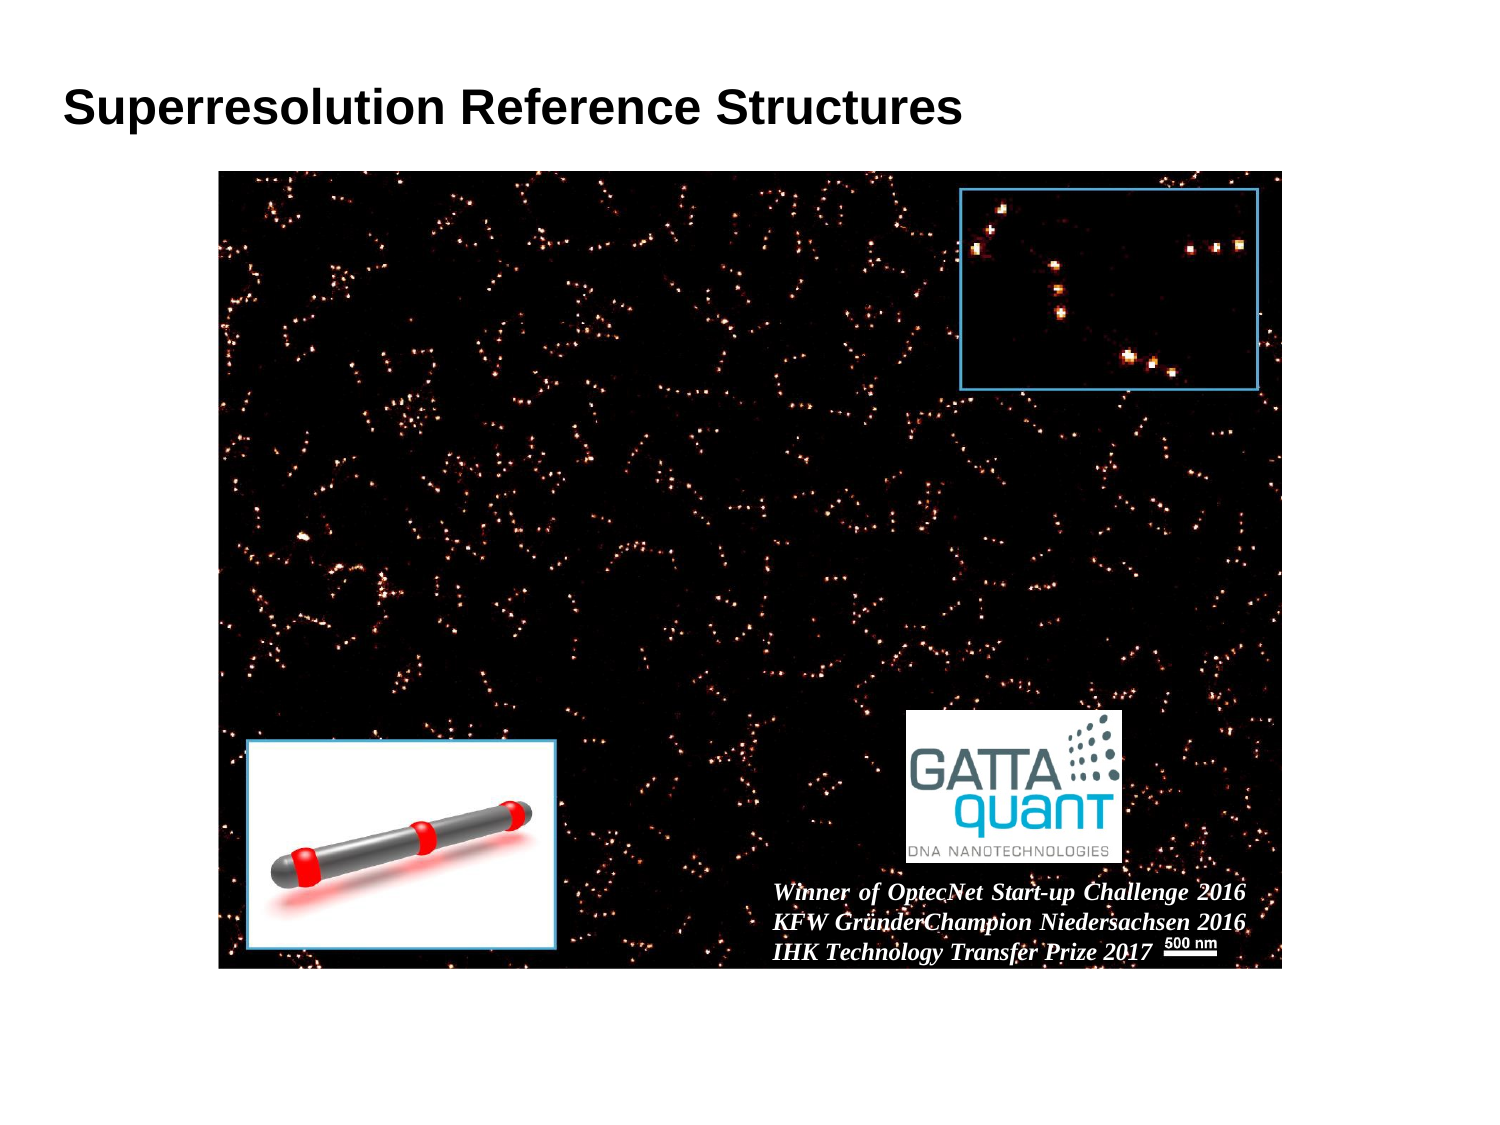

# Superresolution Reference Structures
Winner of OptecNet Start-up Challenge 2016 KFW GründerChampion Niedersachsen 2016 IHK Technology Transfer Prize 2017